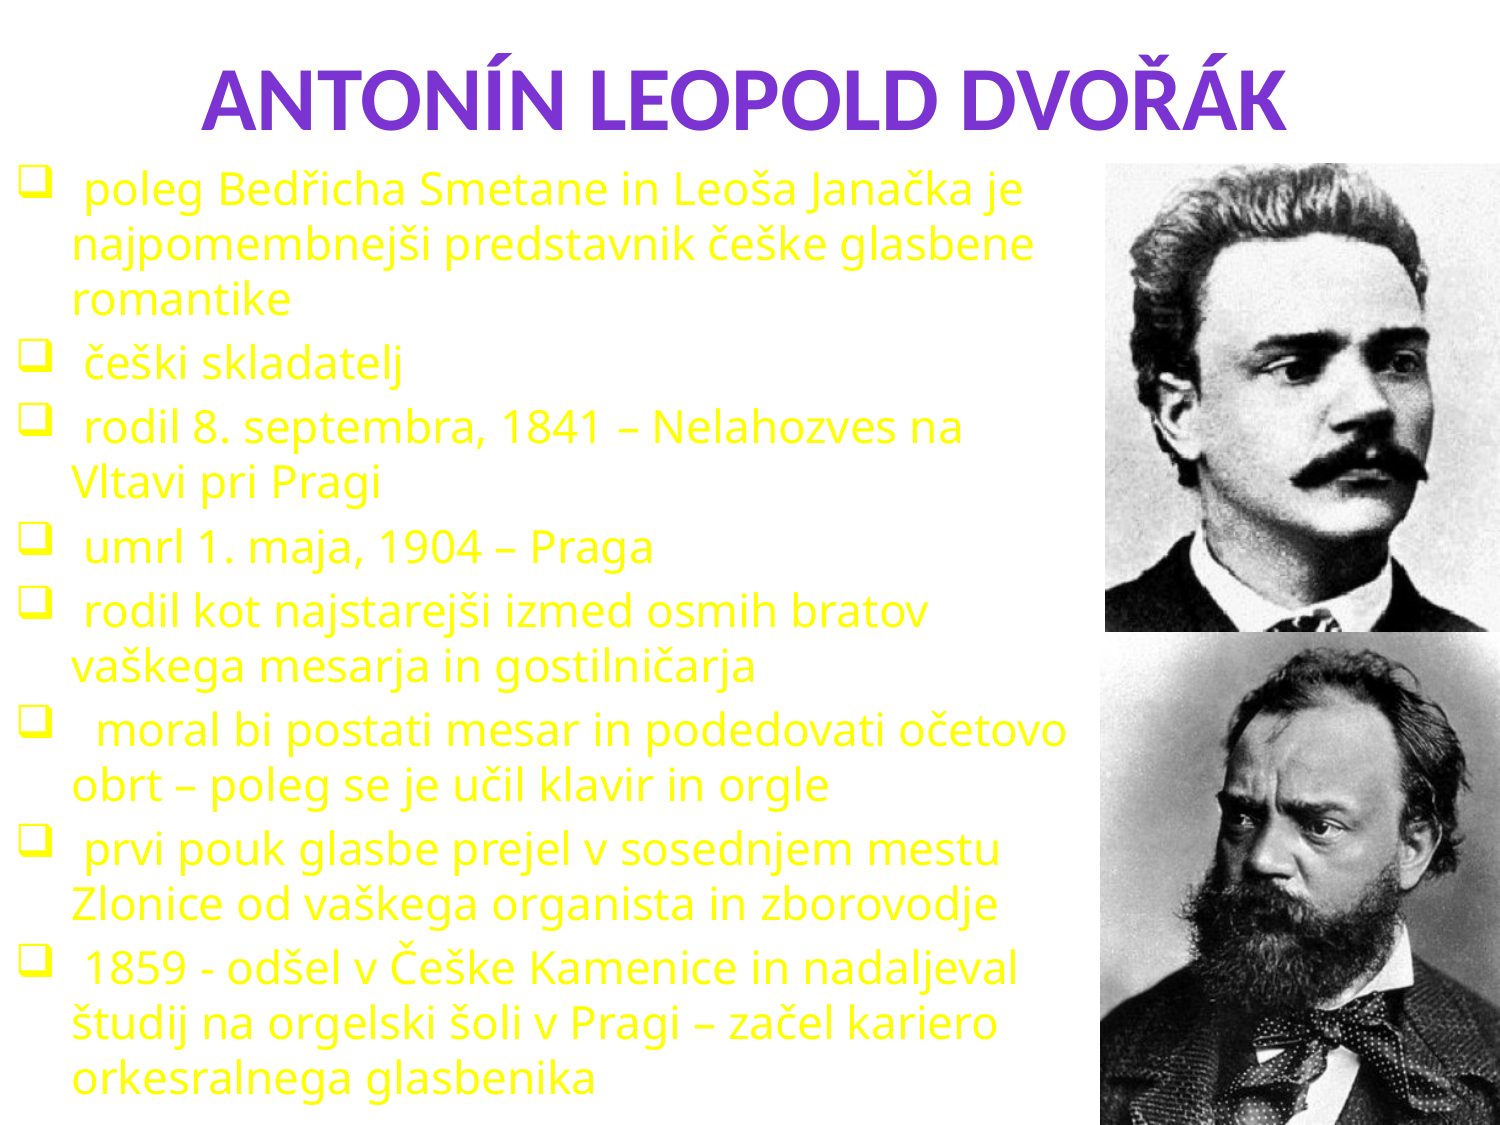

# ANTONÍN LEOPOLD DVOŘÁK
 poleg Bedřicha Smetane in Leoša Janačka je najpomembnejši predstavnik češke glasbene romantike
 češki skladatelj
 rodil 8. septembra, 1841 – Nelahozves na Vltavi pri Pragi
 umrl 1. maja, 1904 – Praga
 rodil kot najstarejši izmed osmih bratov vaškega mesarja in gostilničarja
 moral bi postati mesar in podedovati očetovo obrt – poleg se je učil klavir in orgle
 prvi pouk glasbe prejel v sosednjem mestu Zlonice od vaškega organista in zborovodje
 1859 - odšel v Češke Kamenice in nadaljeval študij na orgelski šoli v Pragi – začel kariero orkesralnega glasbenika